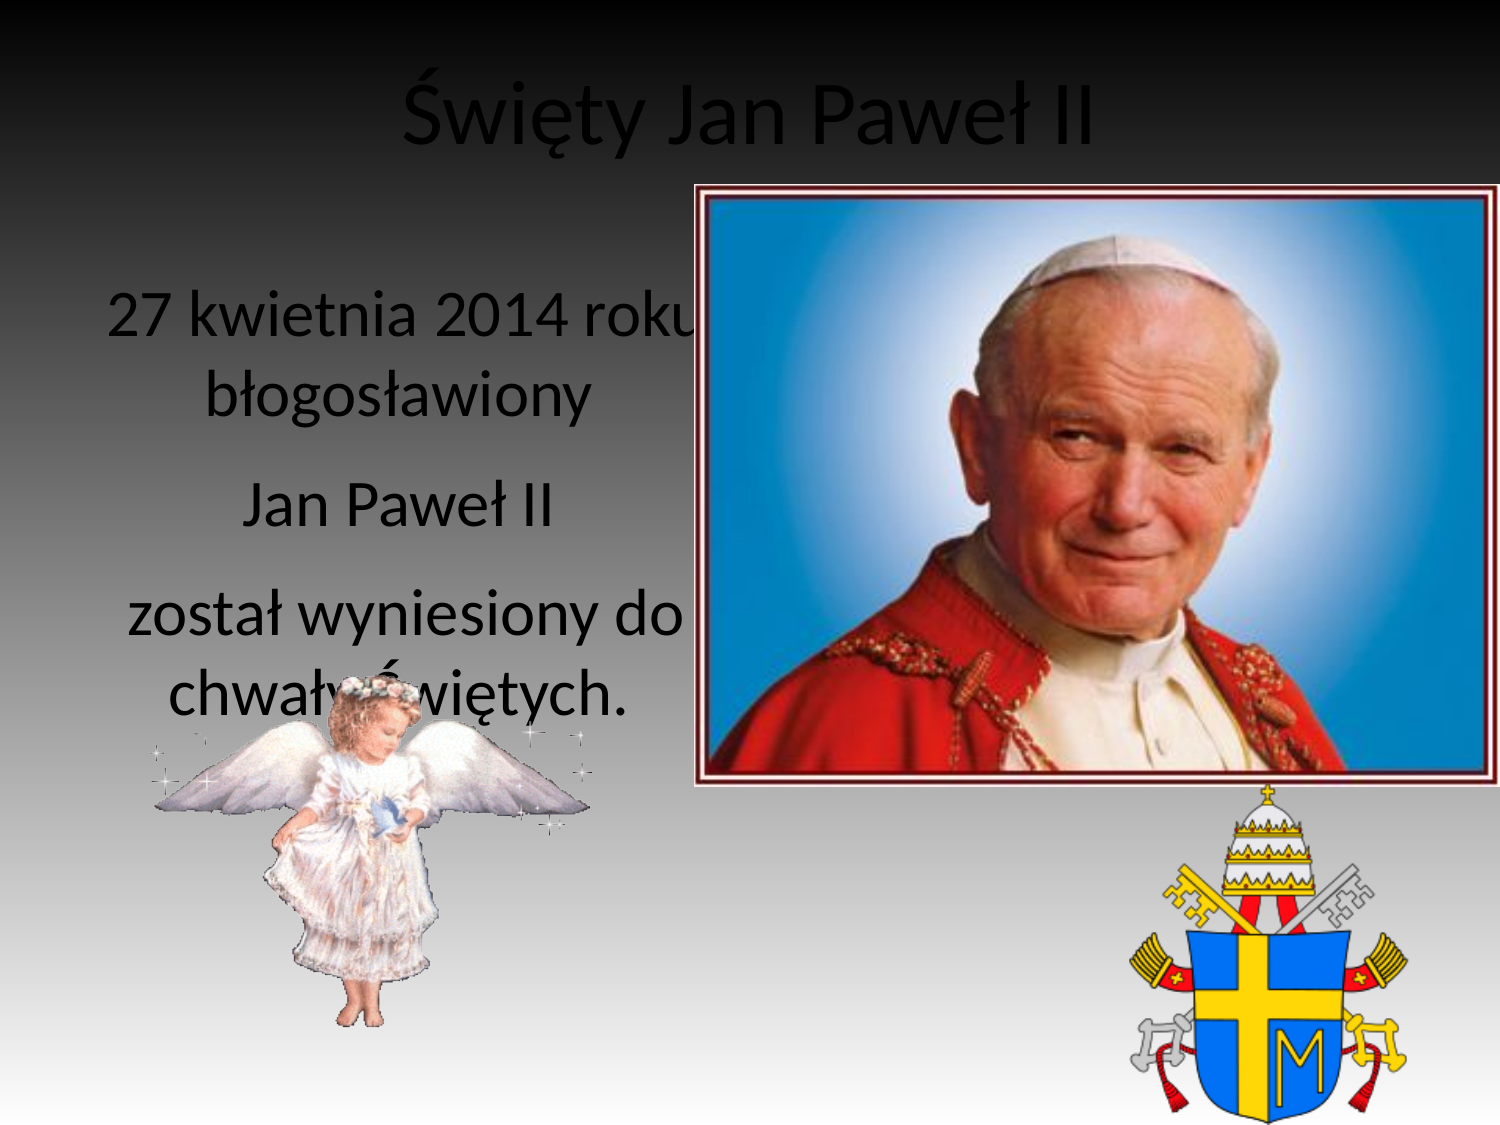

# Święty Jan Paweł II
27 kwietnia 2014 roku błogosławiony
Jan Paweł II
został wyniesiony do chwały Świętych.